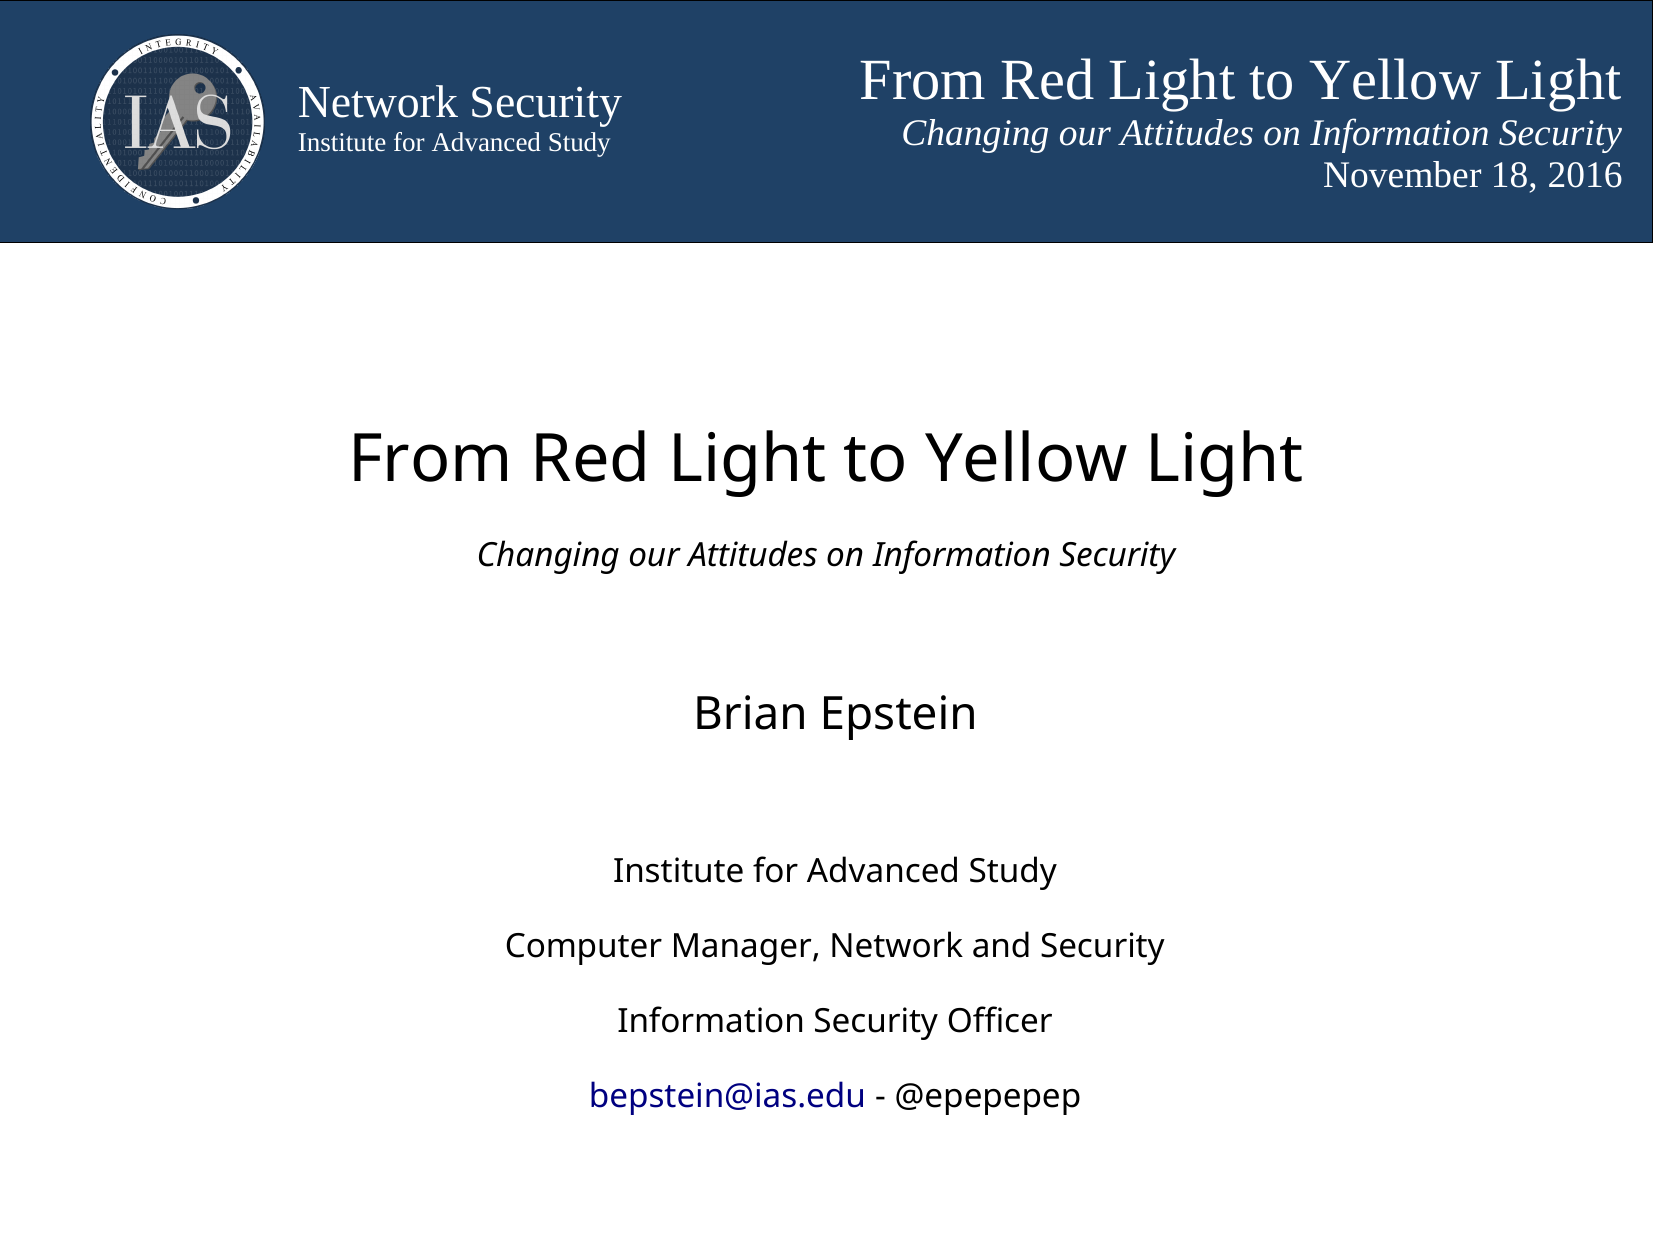

# From Red Light to Yellow Light
Changing our Attitudes on Information Security
Brian Epstein
Institute for Advanced Study
Computer Manager, Network and Security
Information Security Officer
bepstein@ias.edu - @epepepep